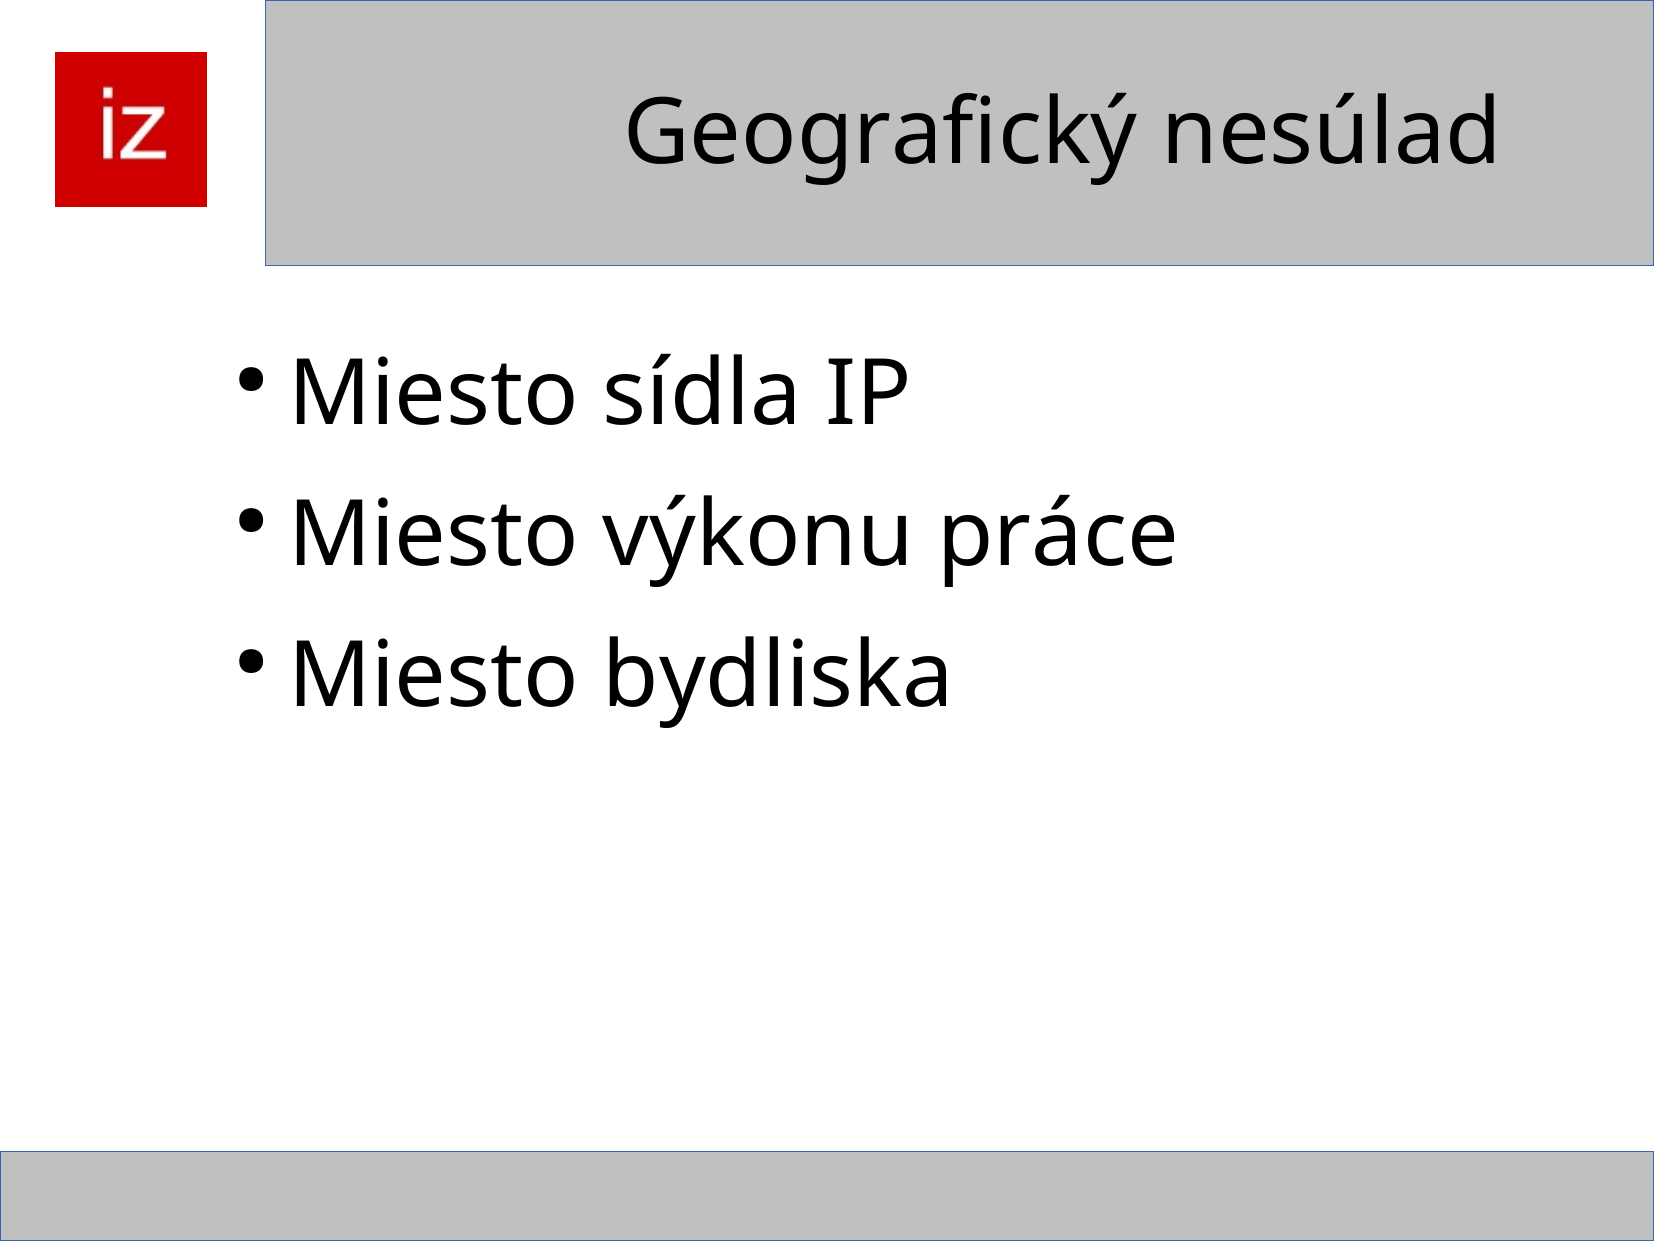

# Geografický nesúlad
Miesto sídla IP
Miesto výkonu práce
Miesto bydliska